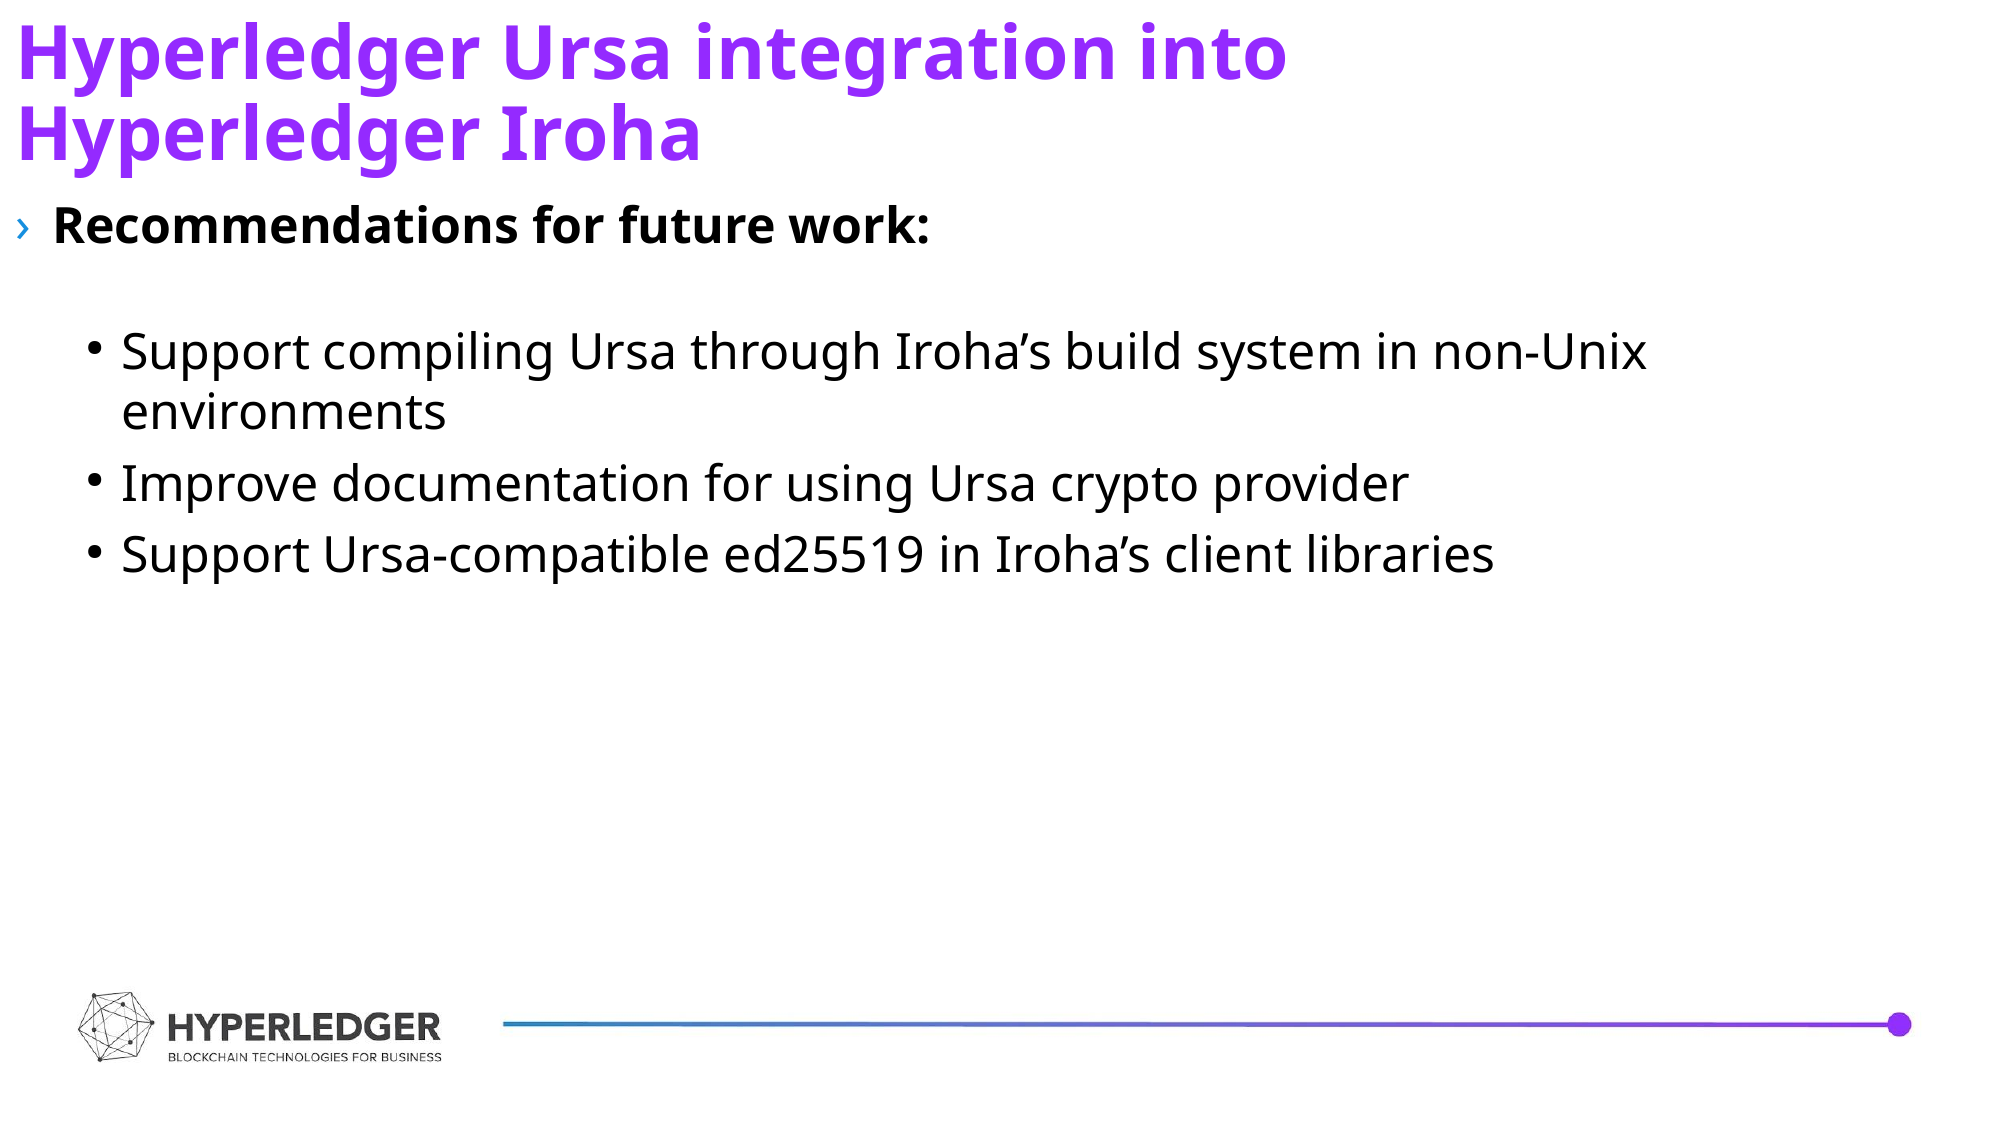

Hyperledger Ursa integration into Hyperledger Iroha
Recommendations for future work:
Support compiling Ursa through Iroha’s build system in non-Unix environments
Improve documentation for using Ursa crypto provider
Support Ursa-compatible ed25519 in Iroha’s client libraries